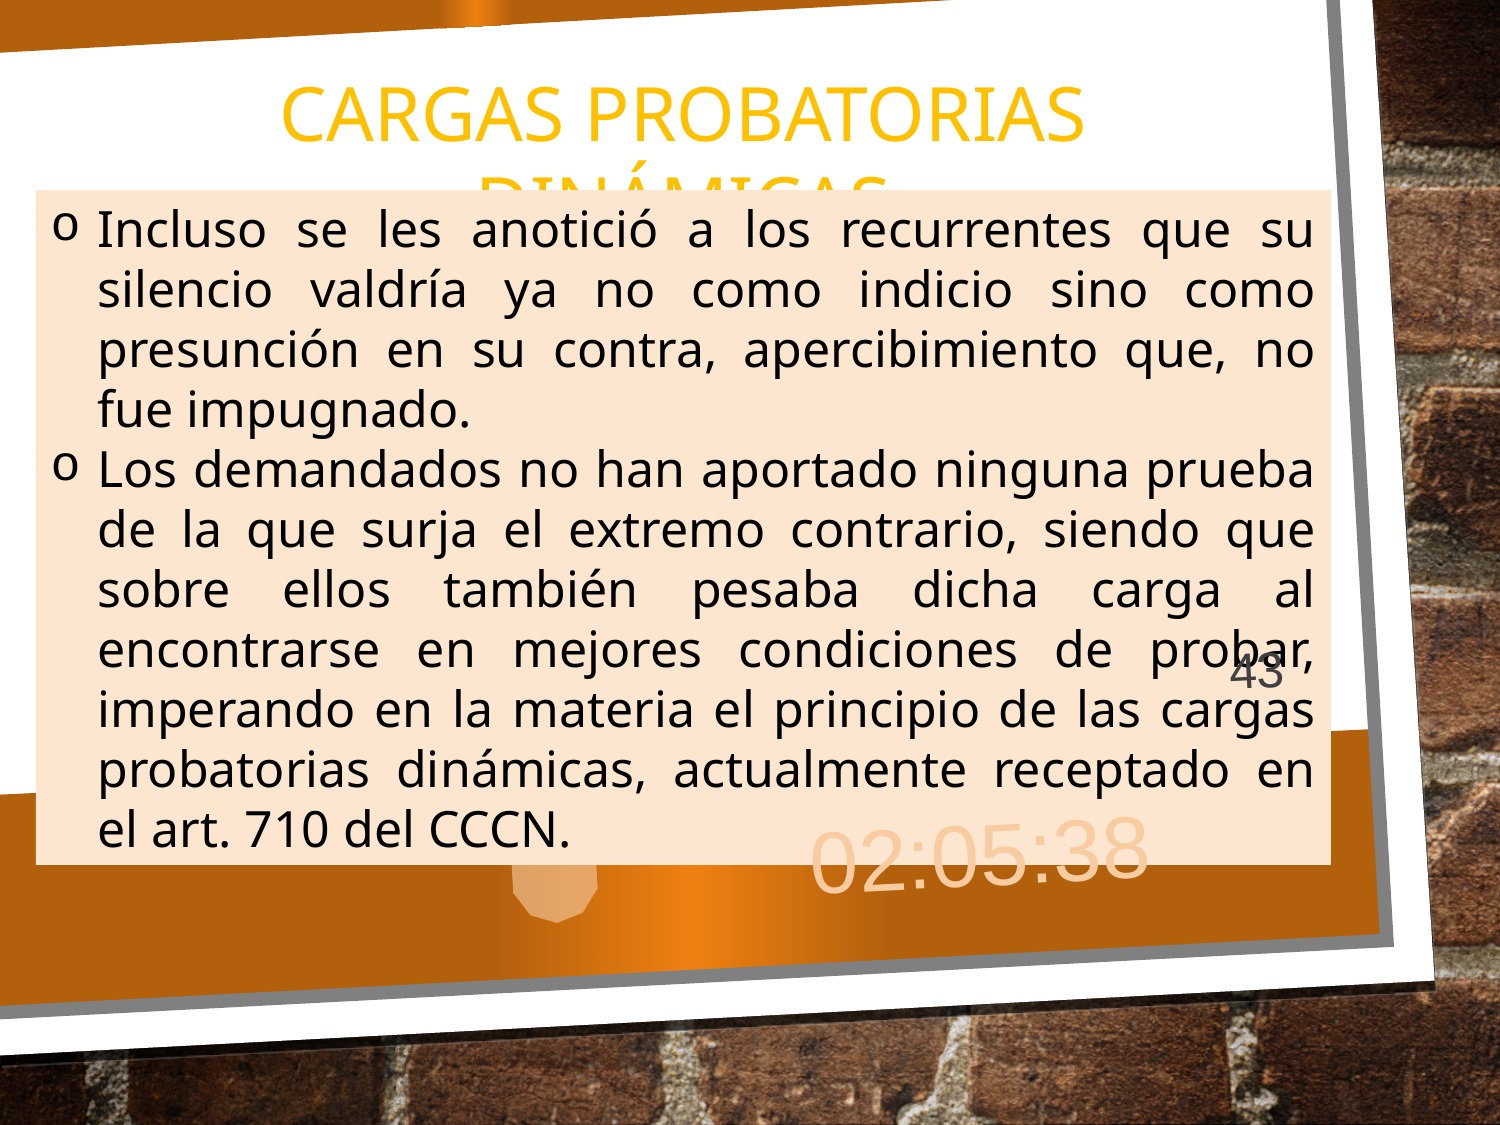

CARGAS PROBATORIAS DINÁMICAS
Incluso se les anotició a los recurrentes que su silencio valdría ya no como indicio sino como presunción en su contra, apercibimiento que, no fue impugnado.
Los demandados no han aportado ninguna prueba de la que surja el extremo contrario, siendo que sobre ellos también pesaba dicha carga al encontrarse en mejores condiciones de probar, imperando en la materia el principio de las cargas probatorias dinámicas, actualmente receptado en el art. 710 del CCCN.
02:48:04